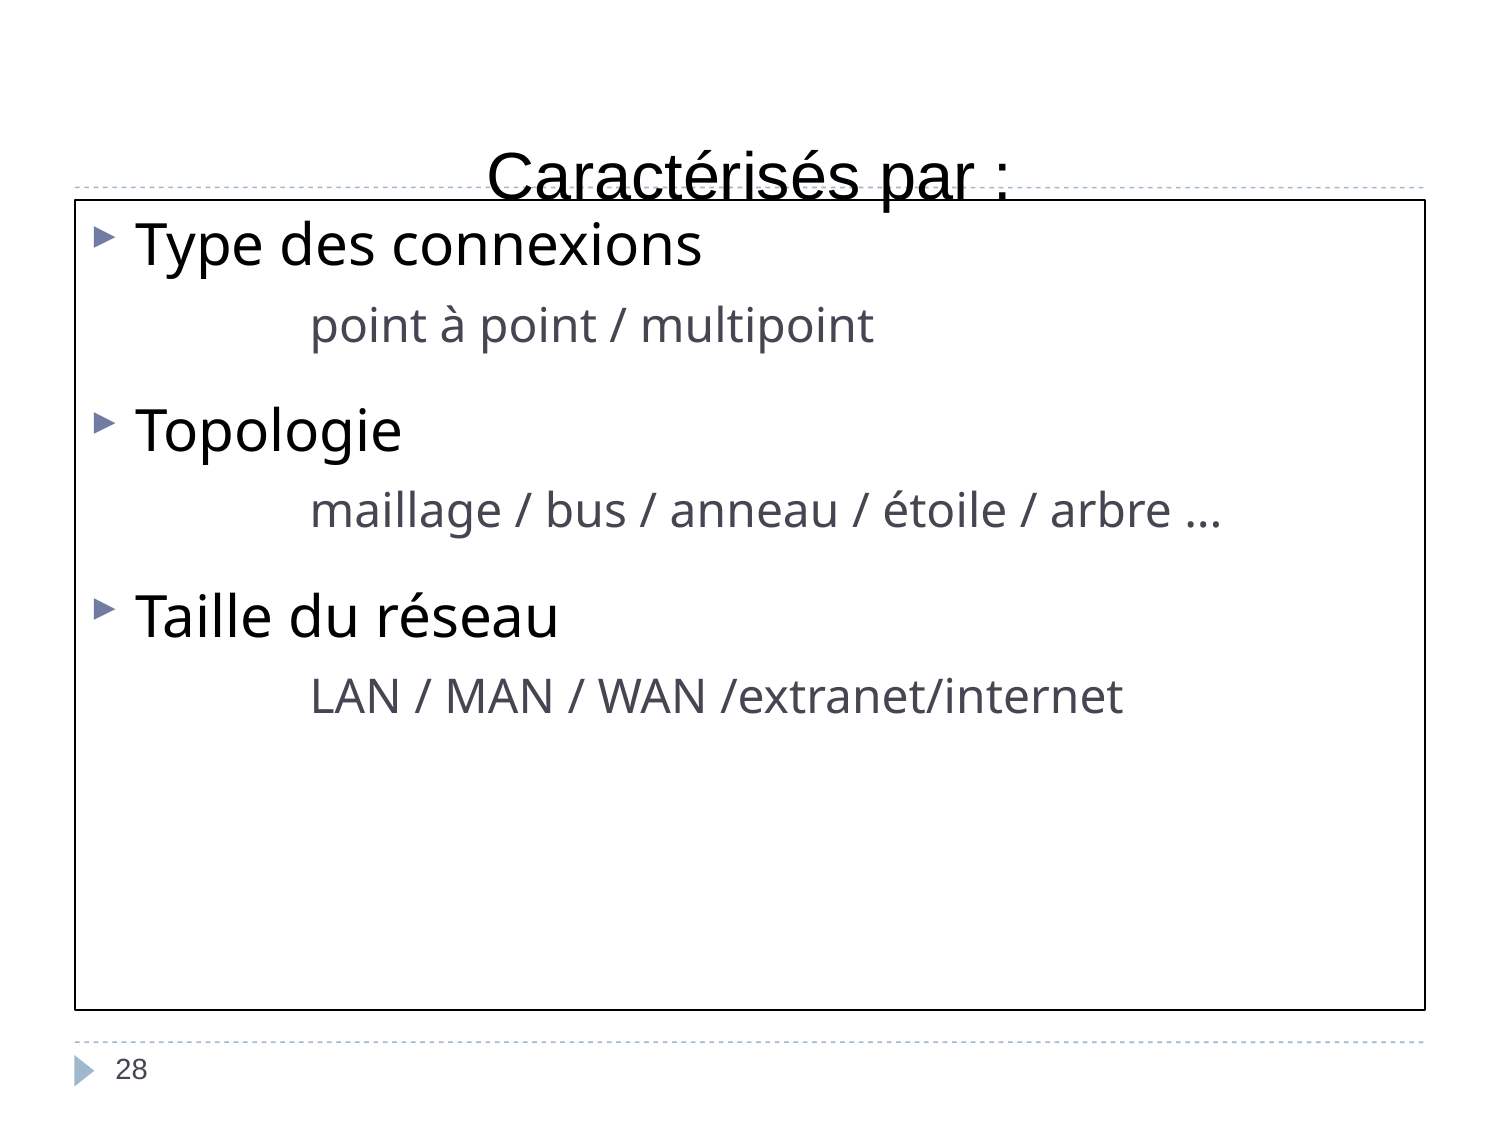

Caractérisés par :
# Type des connexions
point à point / multipoint
Topologie
maillage / bus / anneau / étoile / arbre ...
Taille du réseau
LAN / MAN / WAN /extranet/internet
26